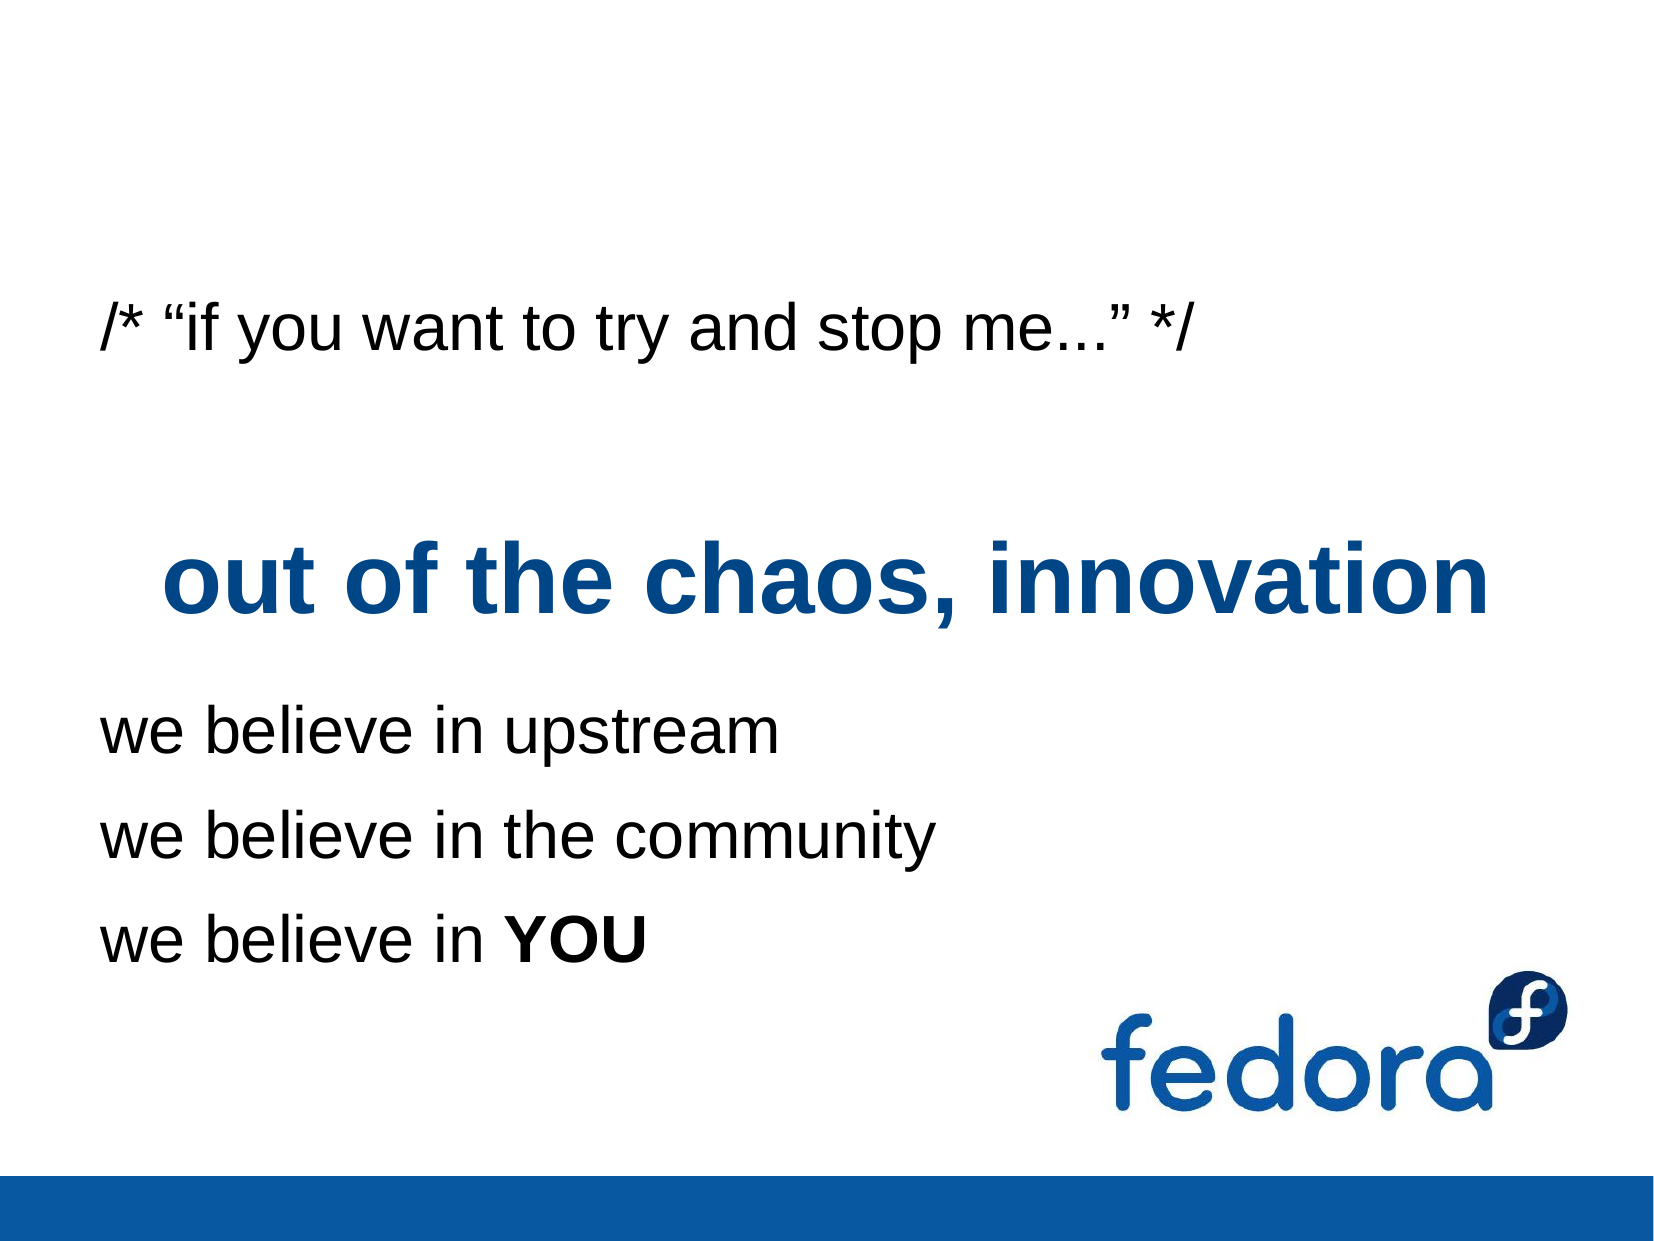

# out of the chaos, innovation
/* “if you want to try and stop me...” */
we believe in upstream
we believe in the community
we believe in YOU